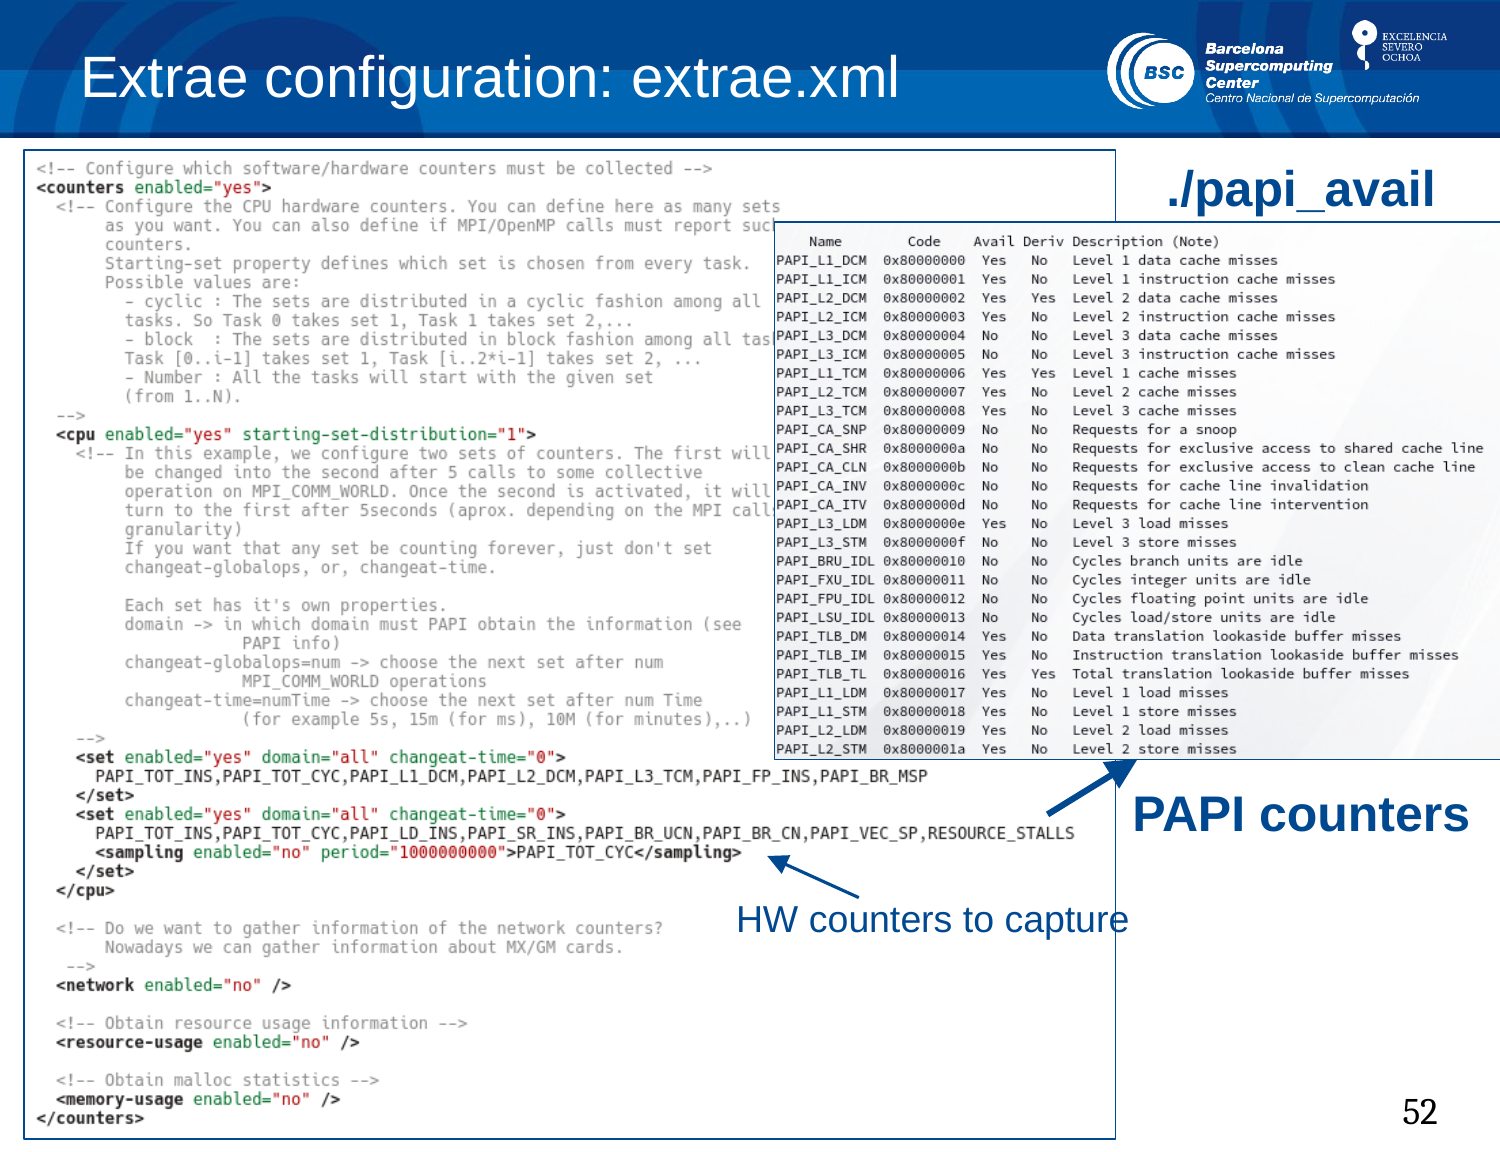

# Extrae configuration: extrae.xml
./papi_avail
PAPI counters
HW counters to capture